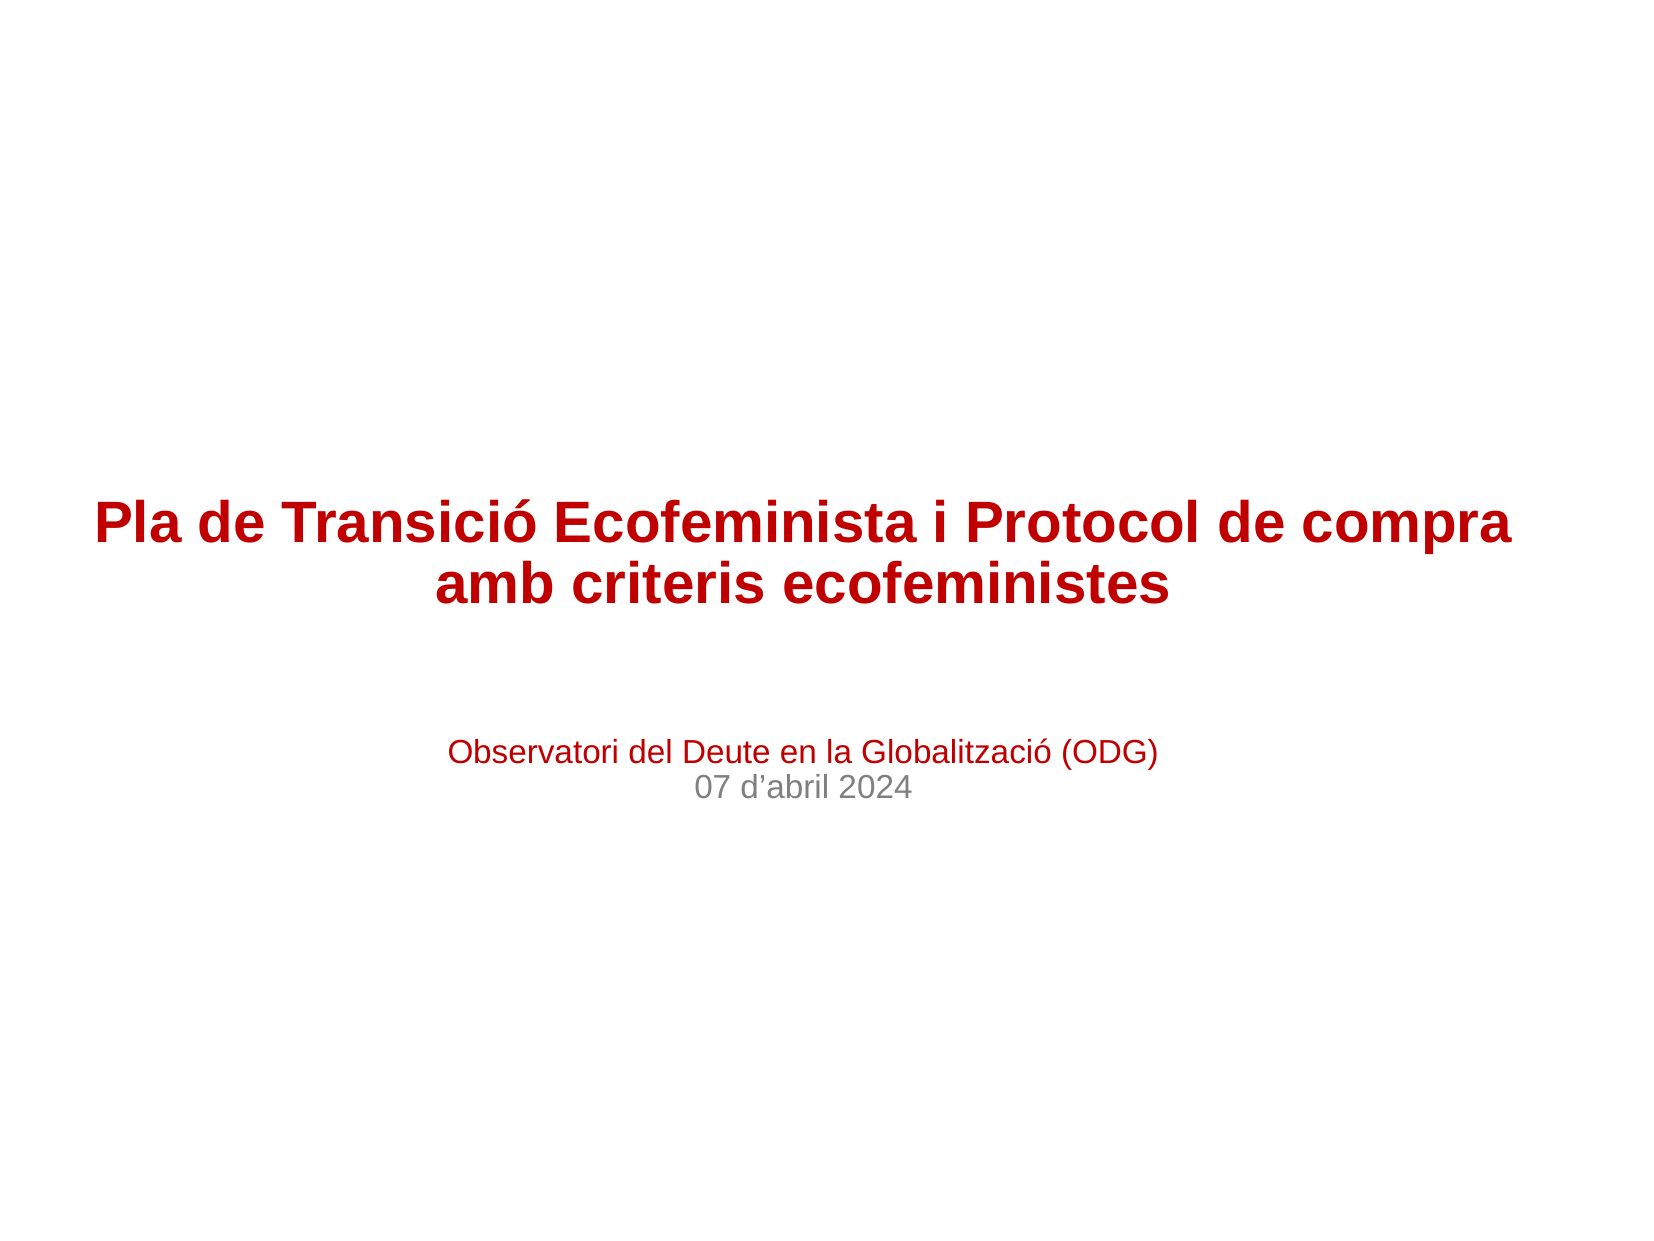

Pla de Transició Ecofeminista i Protocol de compra amb criteris ecofeministes
Observatori del Deute en la Globalització (ODG)
07 d’abril 2024